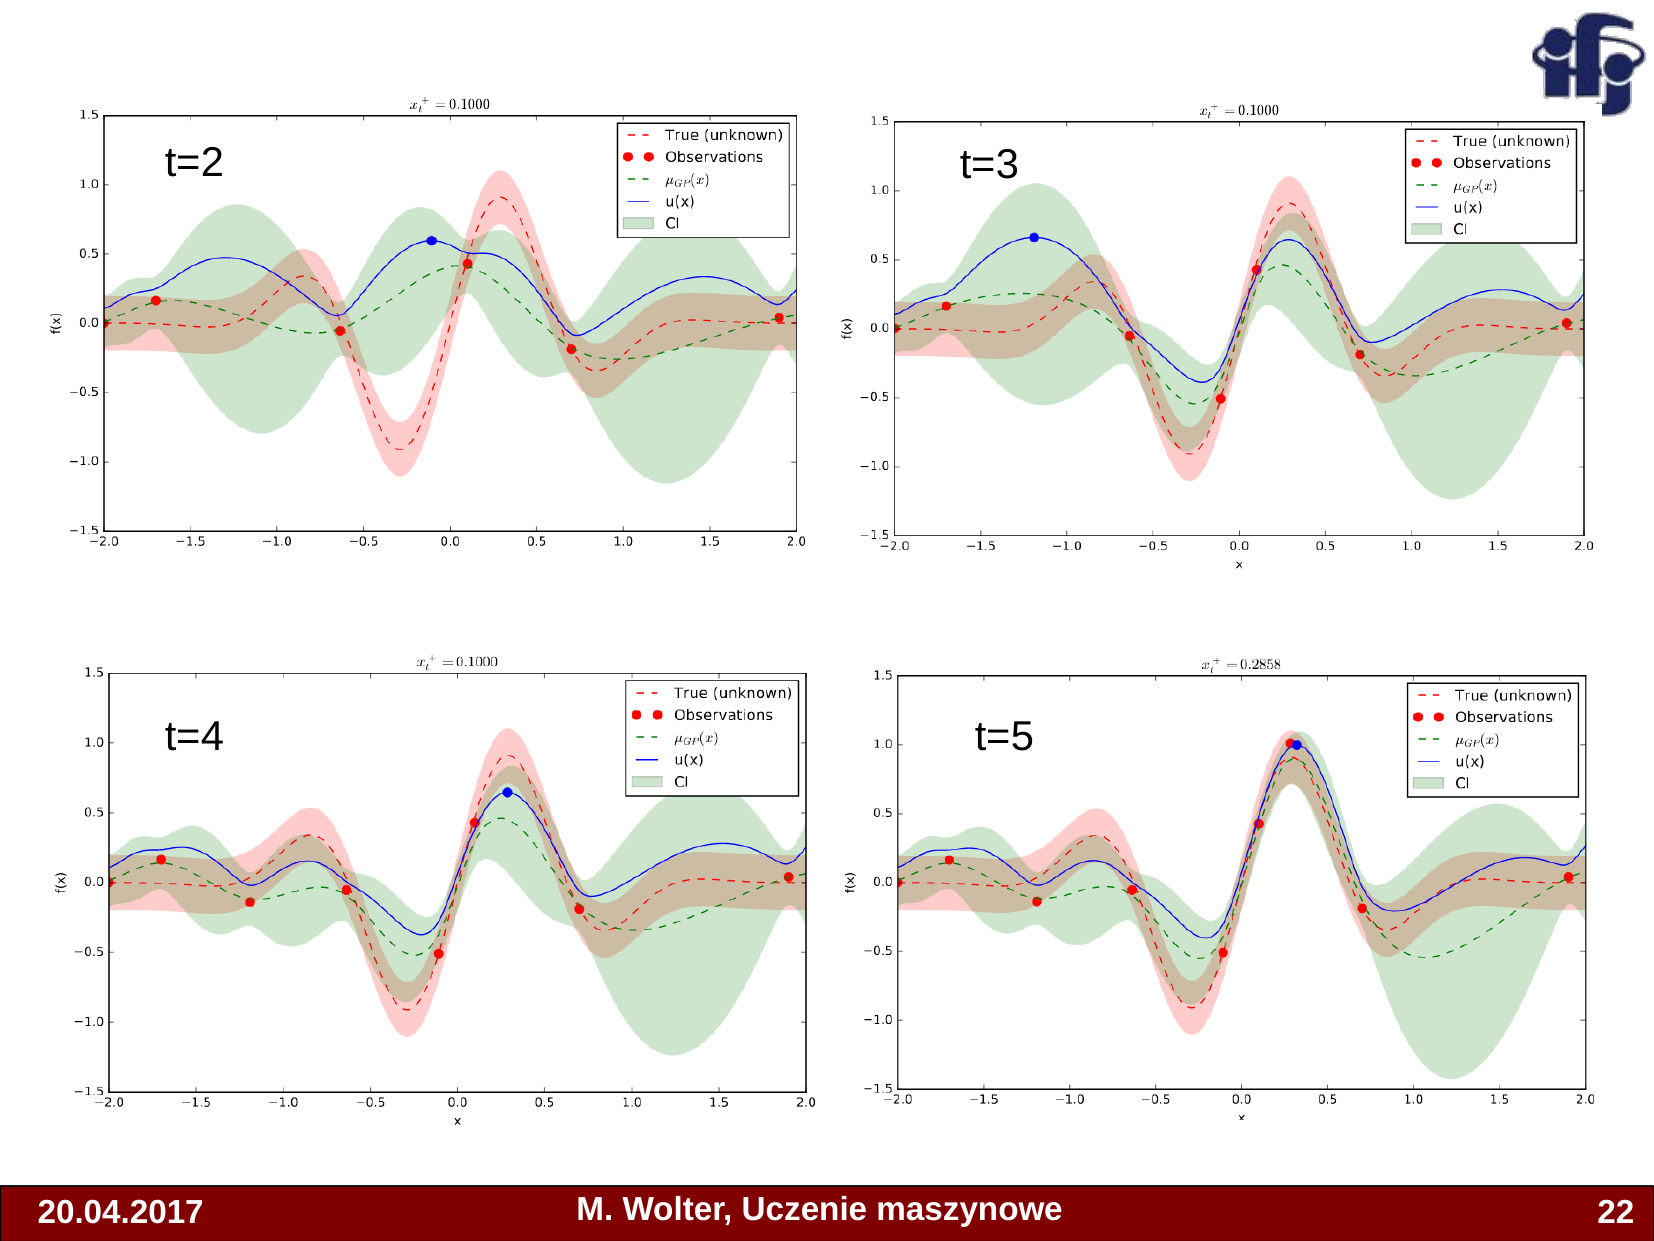

t=2
t=3
t=4
t=5
9.03.2017
Machine Learning, M. Wolter